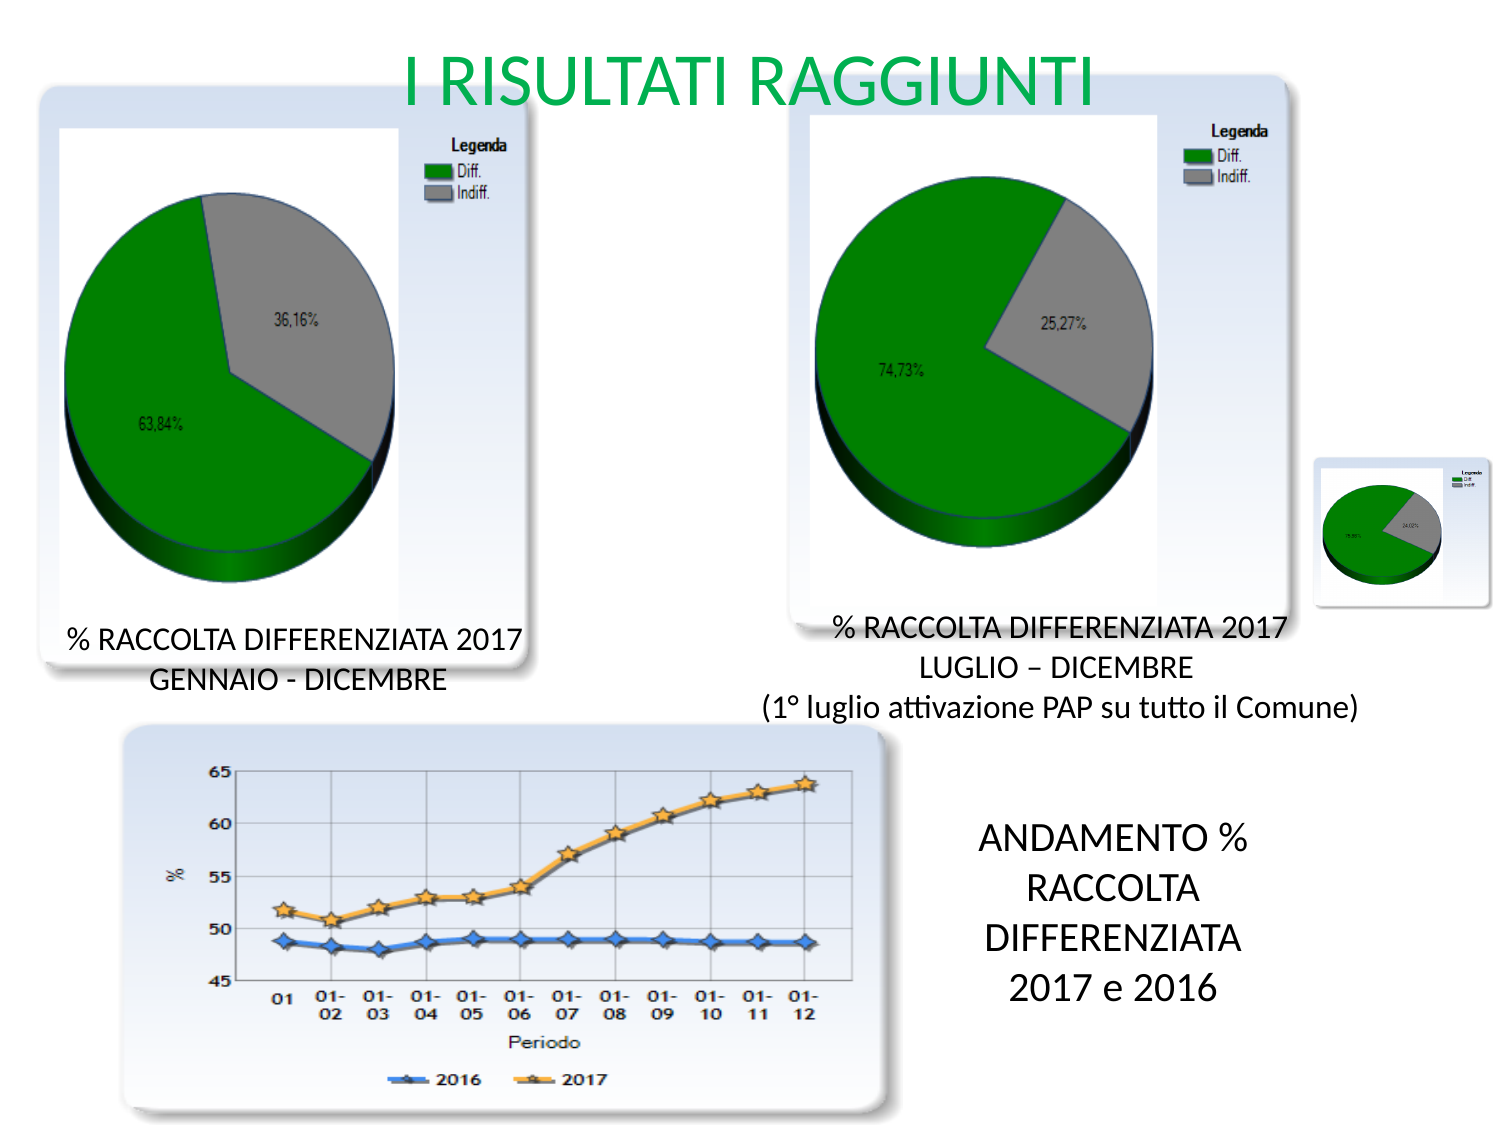

I RISULTATI RAGGIUNTI
% RACCOLTA DIFFERENZIATA 2017
LUGLIO – DICEMBRE
(1° luglio attivazione PAP su tutto il Comune)
% RACCOLTA DIFFERENZIATA 2017
GENNAIO - DICEMBRE
ANDAMENTO % RACCOLTA DIFFERENZIATA 2017 e 2016